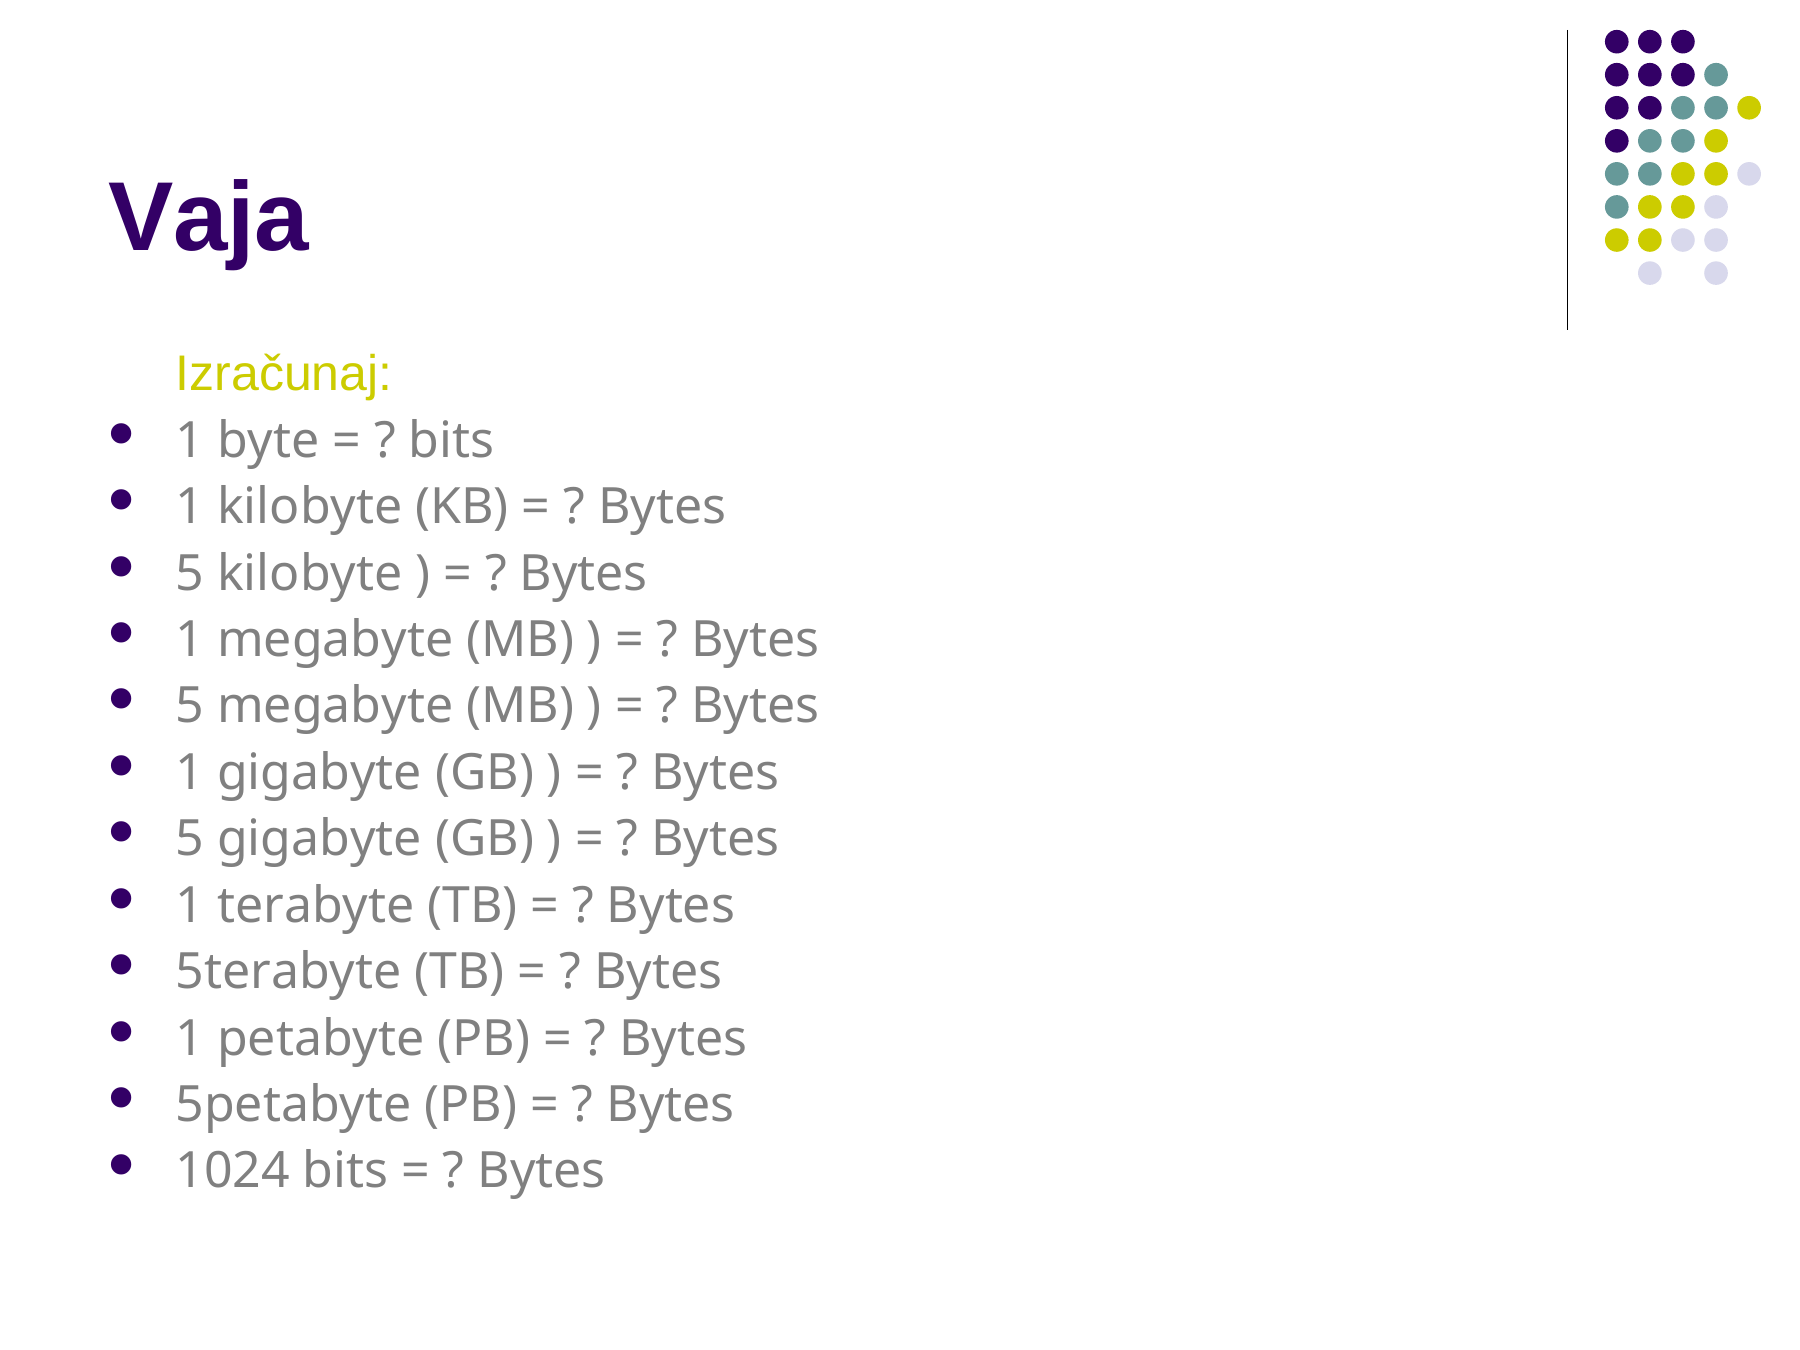

# Vaja
	Izračunaj:
1 byte = ? bits
1 kilobyte (KB) = ? Bytes
5 kilobyte ) = ? Bytes
1 megabyte (MB) ) = ? Bytes
5 megabyte (MB) ) = ? Bytes
1 gigabyte (GB) ) = ? Bytes
5 gigabyte (GB) ) = ? Bytes
1 terabyte (TB) = ? Bytes
5terabyte (TB) = ? Bytes
1 petabyte (PB) = ? Bytes
5petabyte (PB) = ? Bytes
1024 bits = ? Bytes